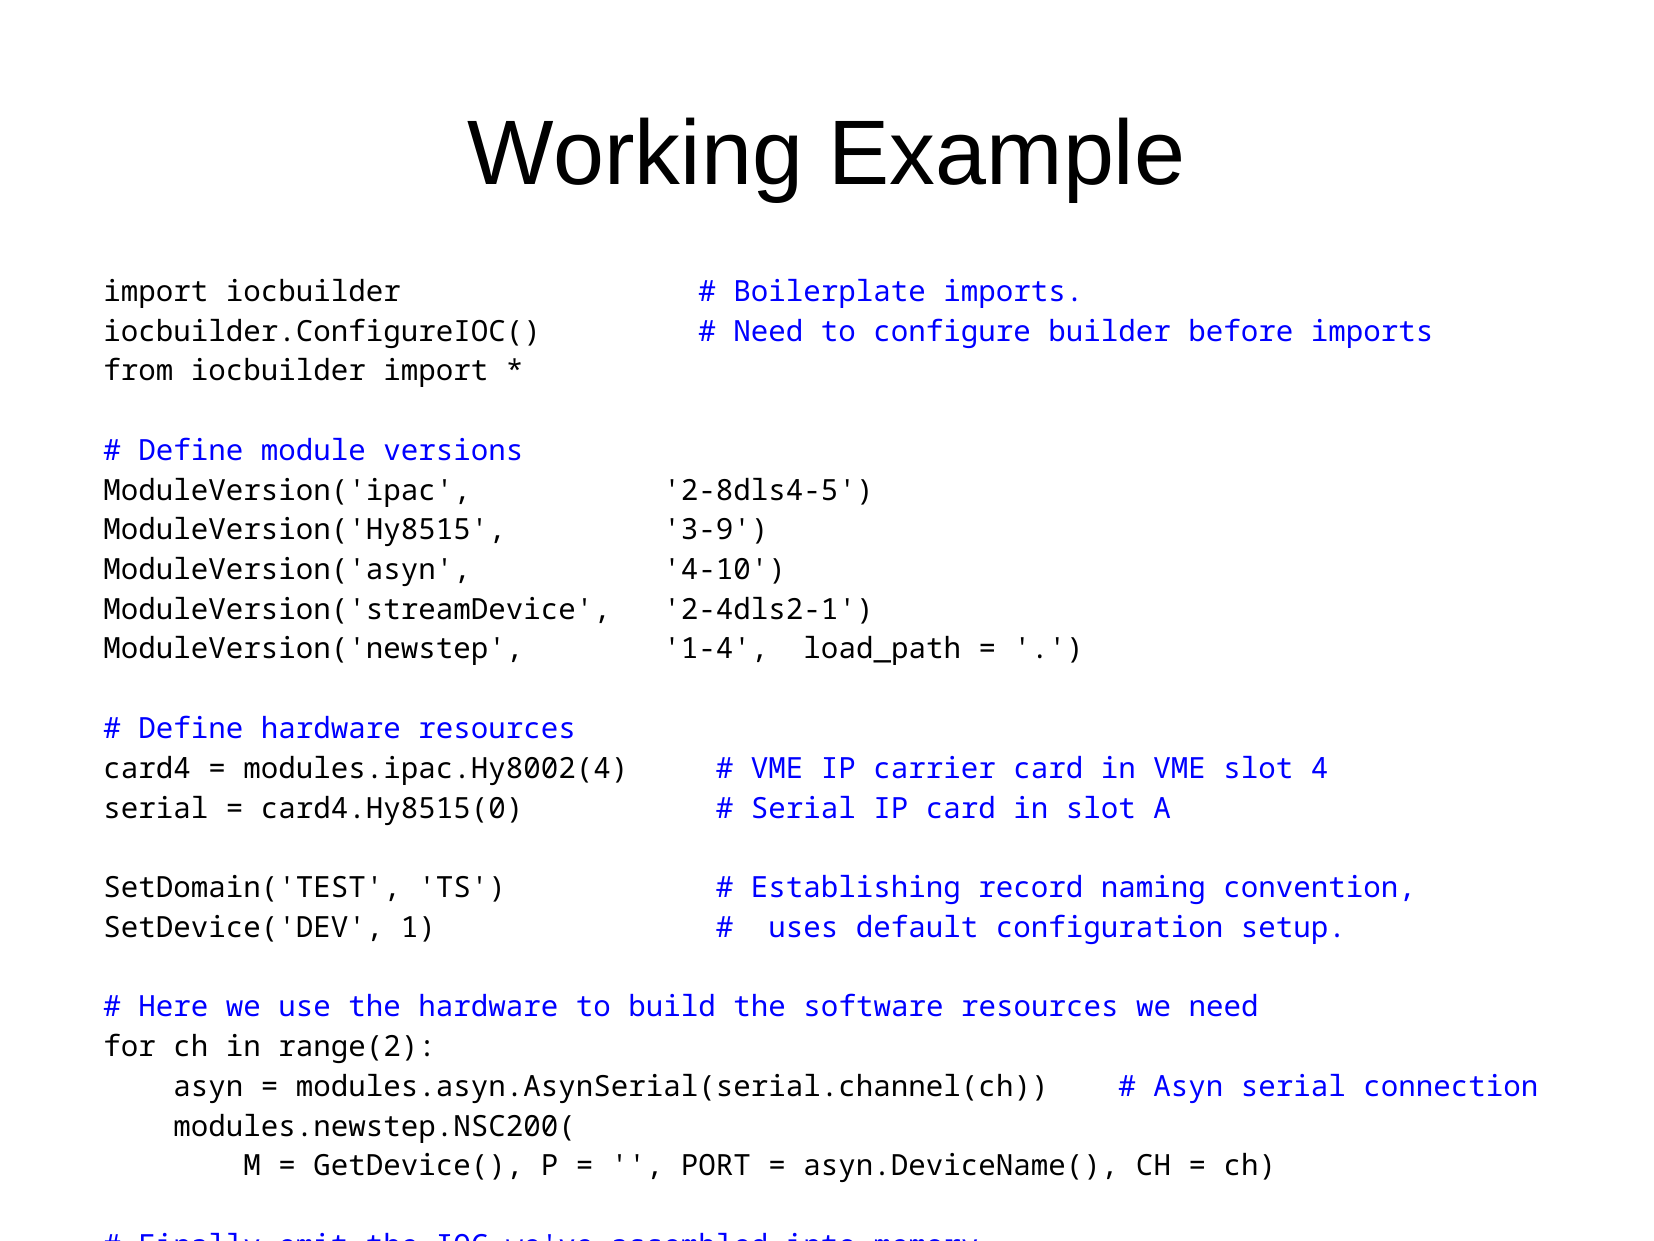

# Working Example
import iocbuilder # Boilerplate imports.
iocbuilder.ConfigureIOC() # Need to configure builder before imports
from iocbuilder import *
# Define module versions
ModuleVersion('ipac', '2-8dls4-5')
ModuleVersion('Hy8515', '3-9')
ModuleVersion('asyn', '4-10')
ModuleVersion('streamDevice', '2-4dls2-1')
ModuleVersion('newstep', '1-4', load_path = '.')
# Define hardware resources
card4 = modules.ipac.Hy8002(4) # VME IP carrier card in VME slot 4
serial = card4.Hy8515(0) # Serial IP card in slot A
SetDomain('TEST', 'TS') # Establishing record naming convention,
SetDevice('DEV', 1) # uses default configuration setup.
# Here we use the hardware to build the software resources we need
for ch in range(2):
 asyn = modules.asyn.AsynSerial(serial.channel(ch)) # Asyn serial connection
 modules.newstep.NSC200(
 M = GetDevice(), P = '', PORT = asyn.DeviceName(), CH = ch)
# Finally emit the IOC we've assembled into memory.
WriteNamedIoc('iocs', 'TEST-IOC')